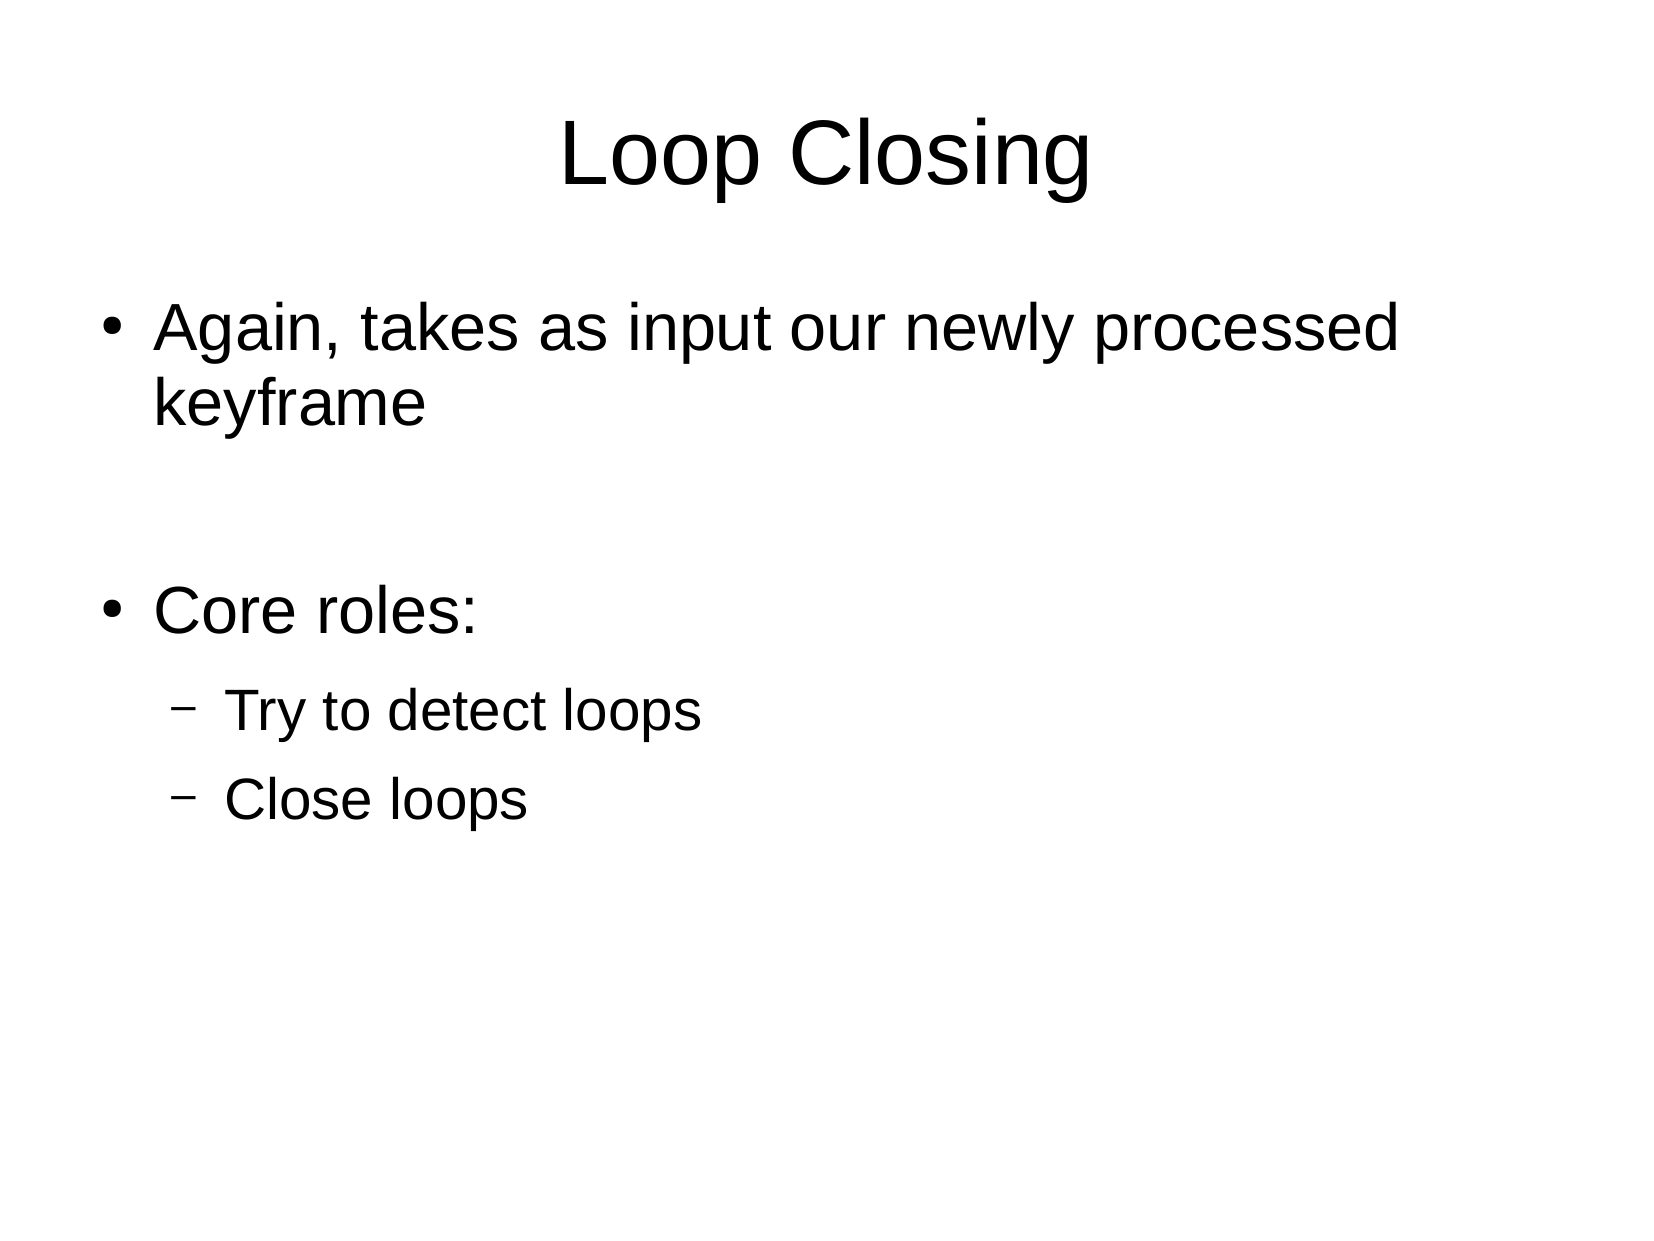

# Loop Closing
Again, takes as input our newly processed keyframe
Core roles:
Try to detect loops
Close loops